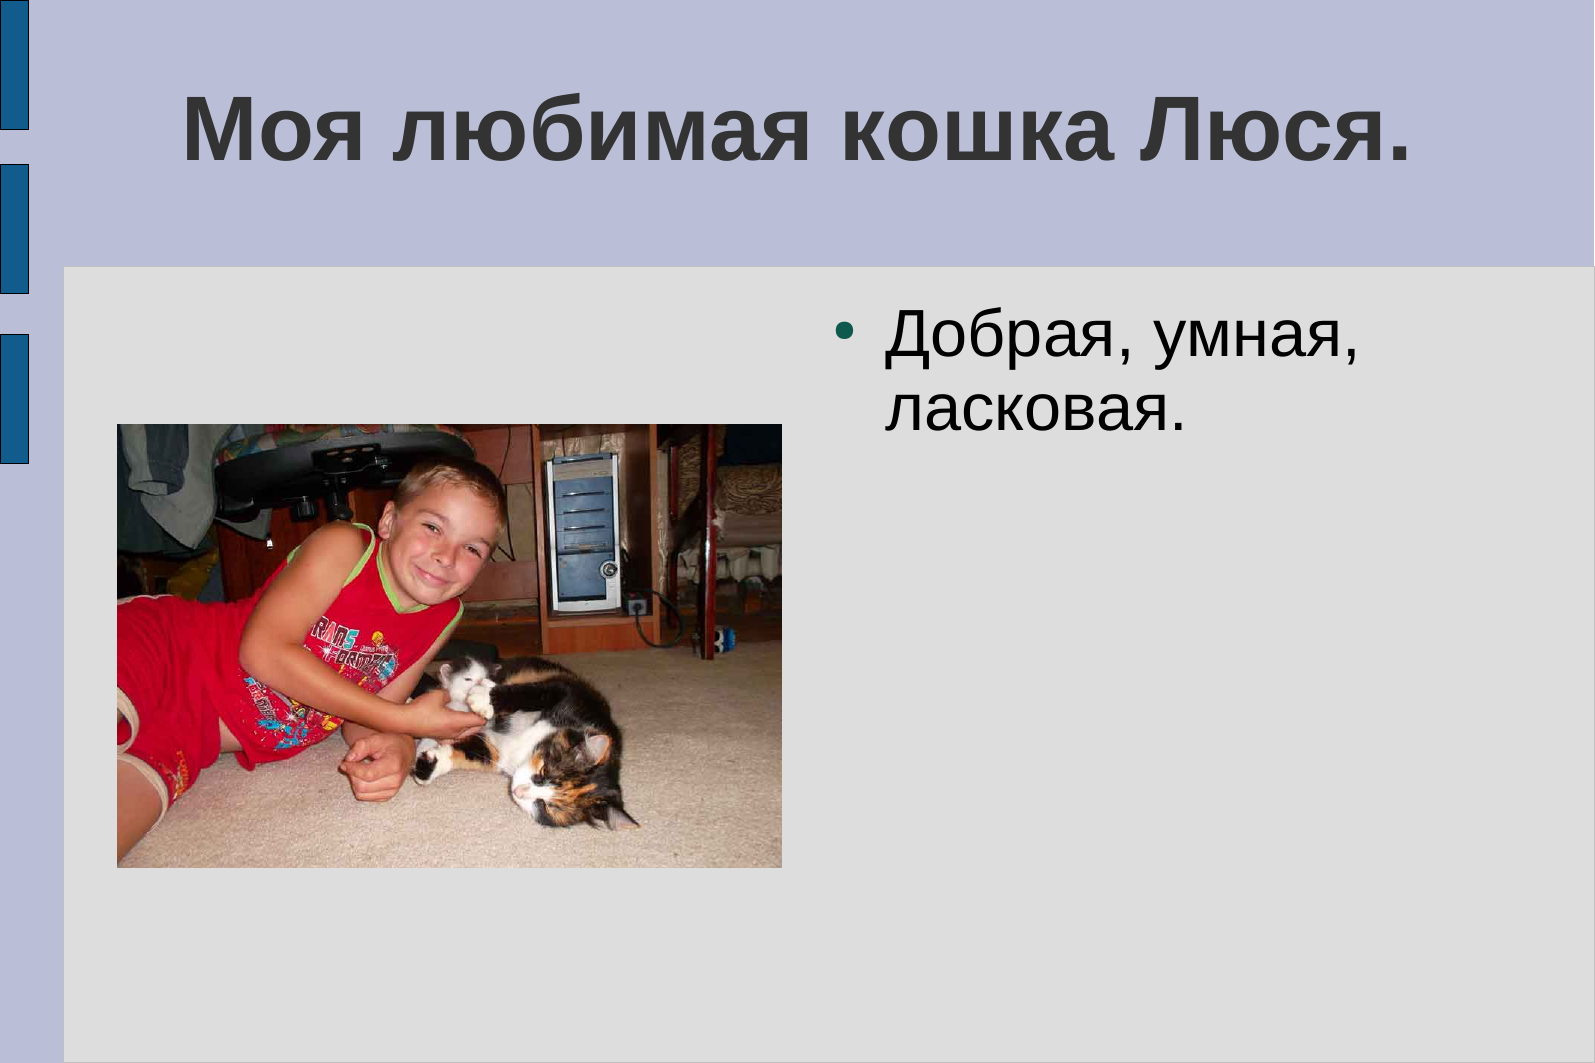

# Моя любимая кошка Люся.
Добрая, умная, ласковая.